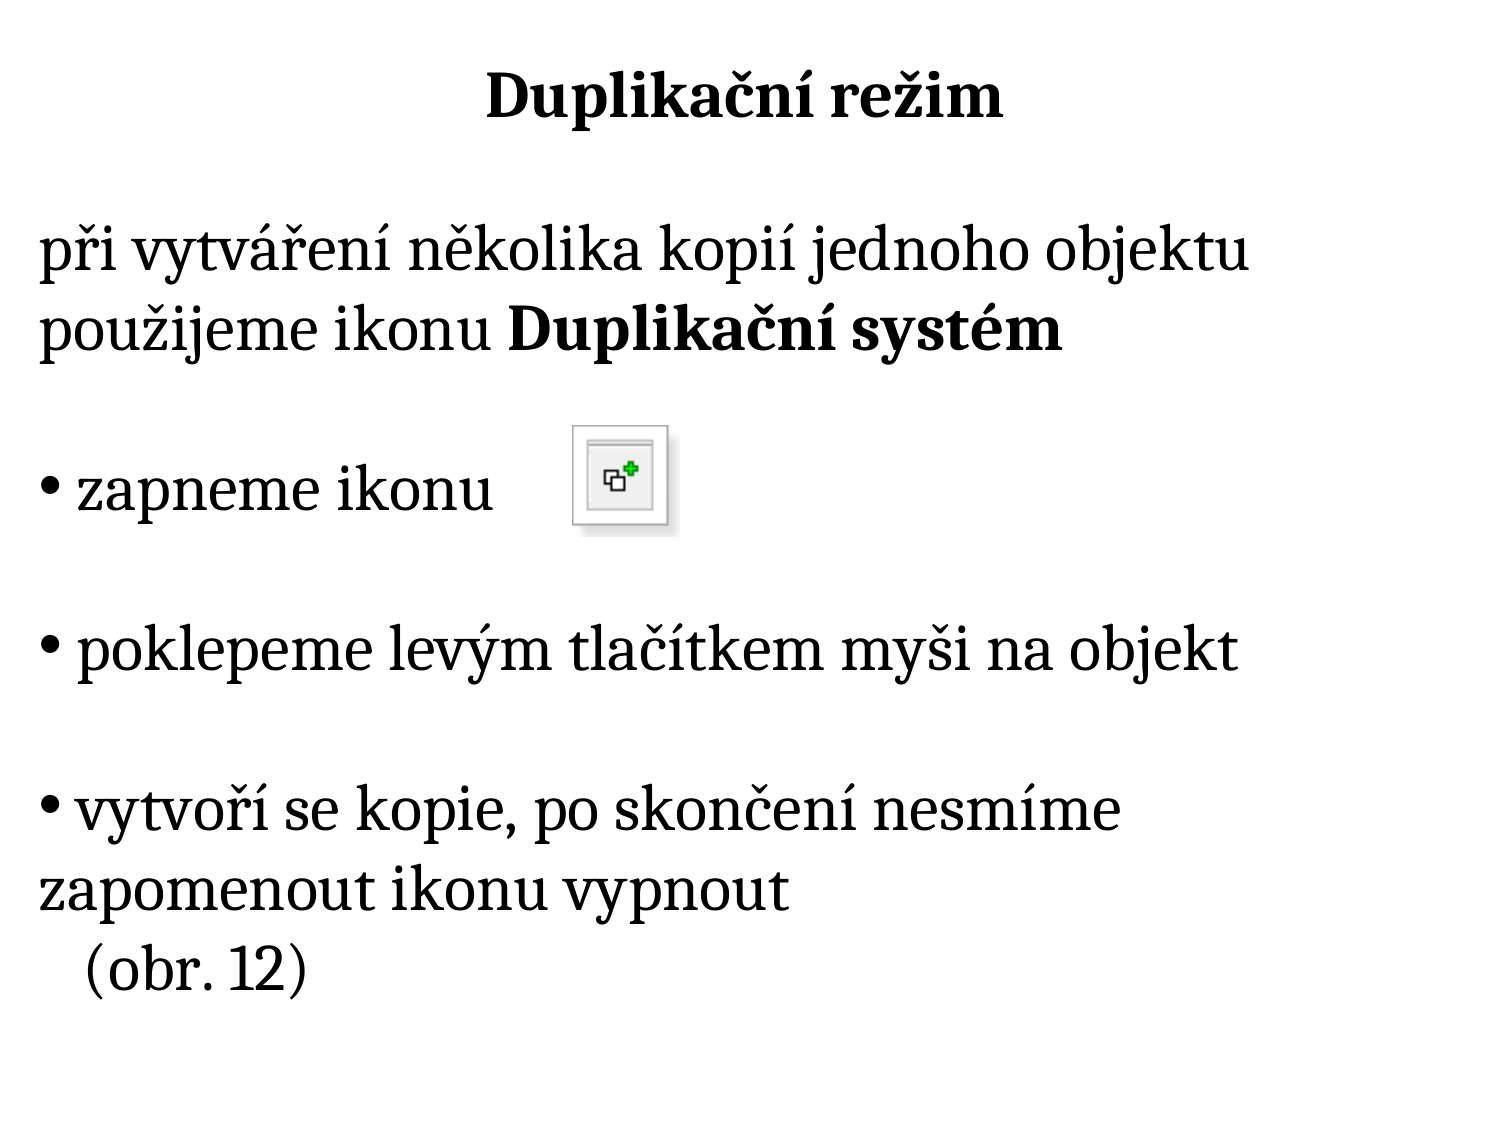

Duplikační režim
při vytváření několika kopií jednoho objektu použijeme ikonu Duplikační systém
 zapneme ikonu
 poklepeme levým tlačítkem myši na objekt
 vytvoří se kopie, po skončení nesmíme zapomenout ikonu vypnout
 (obr. 12)